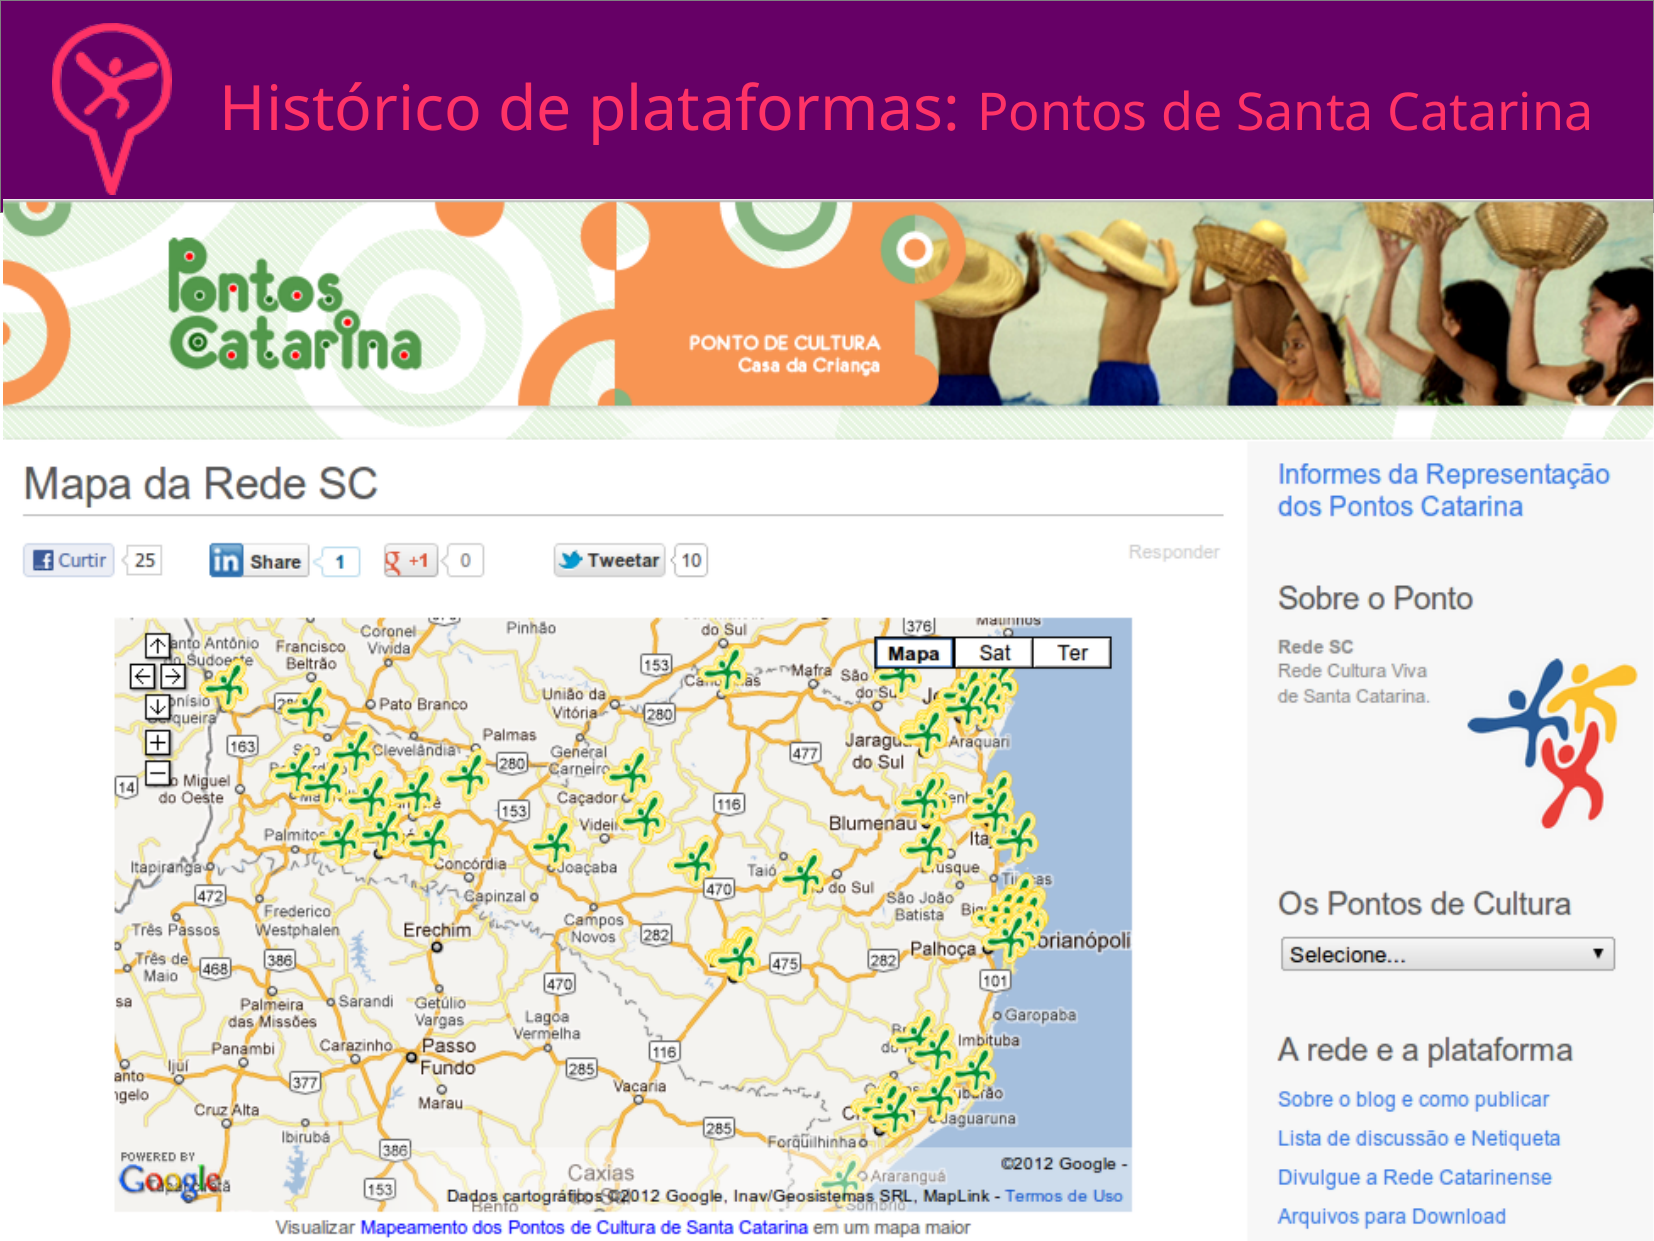

Histórico de plataformas: Pontos de Santa Catarina
#